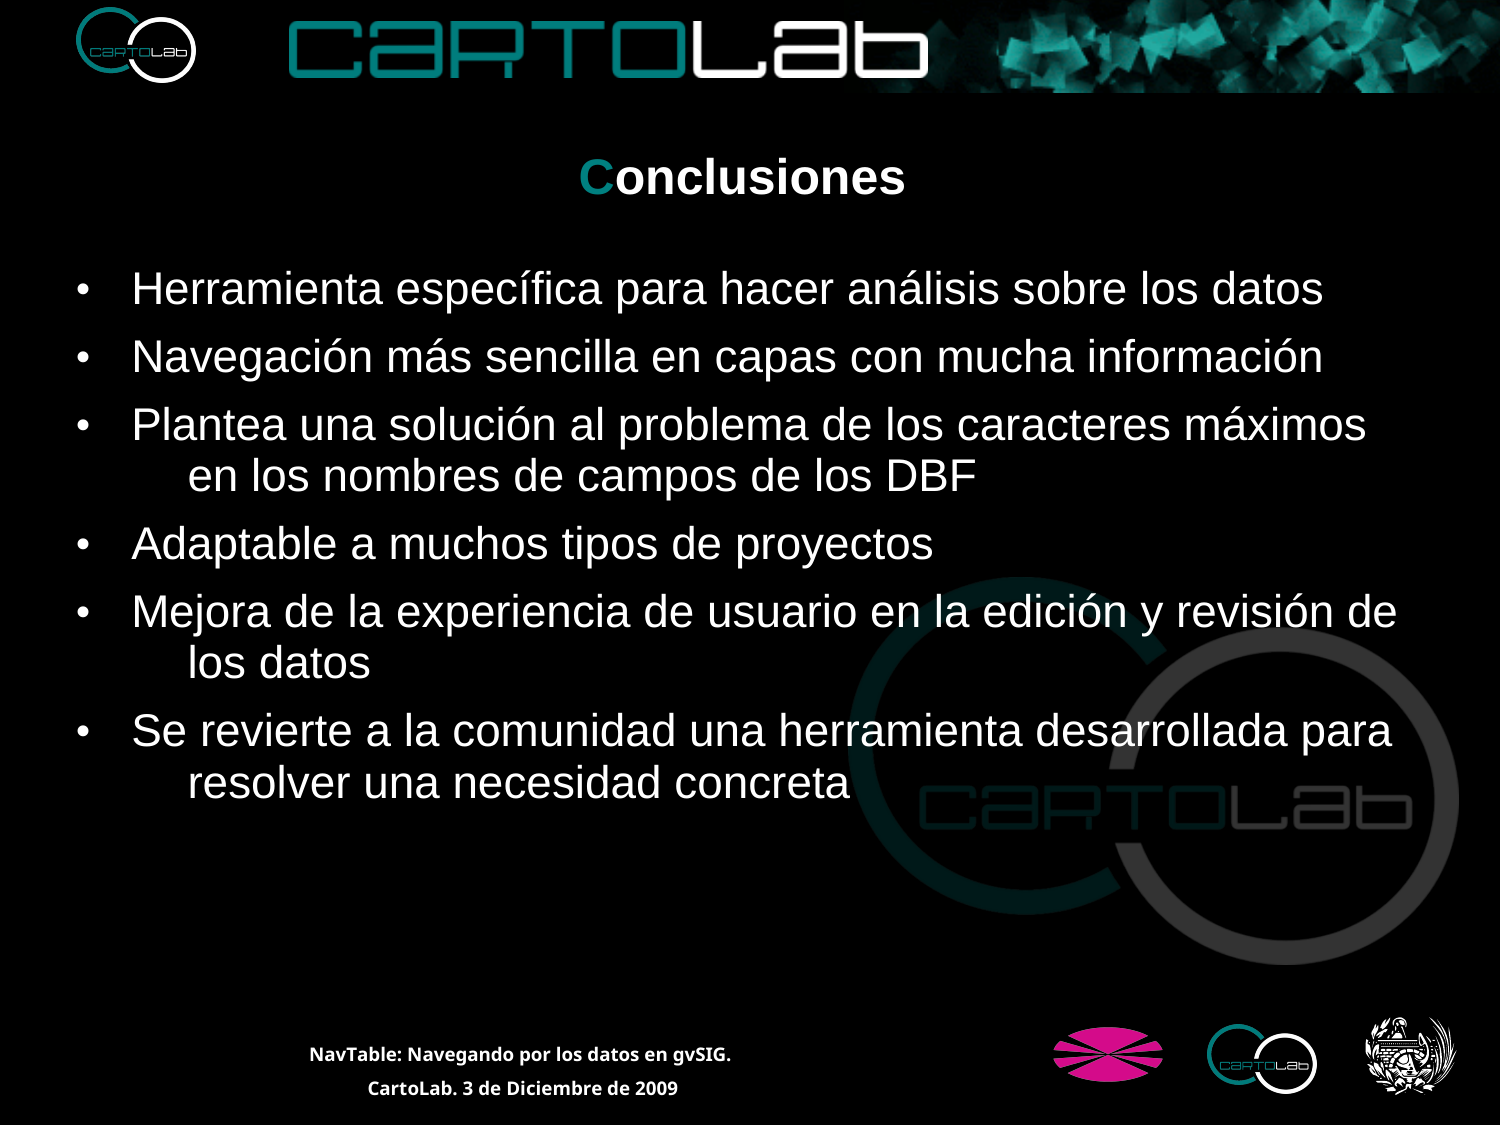

# Conclusiones
Herramienta específica para hacer análisis sobre los datos
Navegación más sencilla en capas con mucha información
Plantea una solución al problema de los caracteres máximos en los nombres de campos de los DBF
Adaptable a muchos tipos de proyectos
Mejora de la experiencia de usuario en la edición y revisión de los datos
Se revierte a la comunidad una herramienta desarrollada para resolver una necesidad concreta